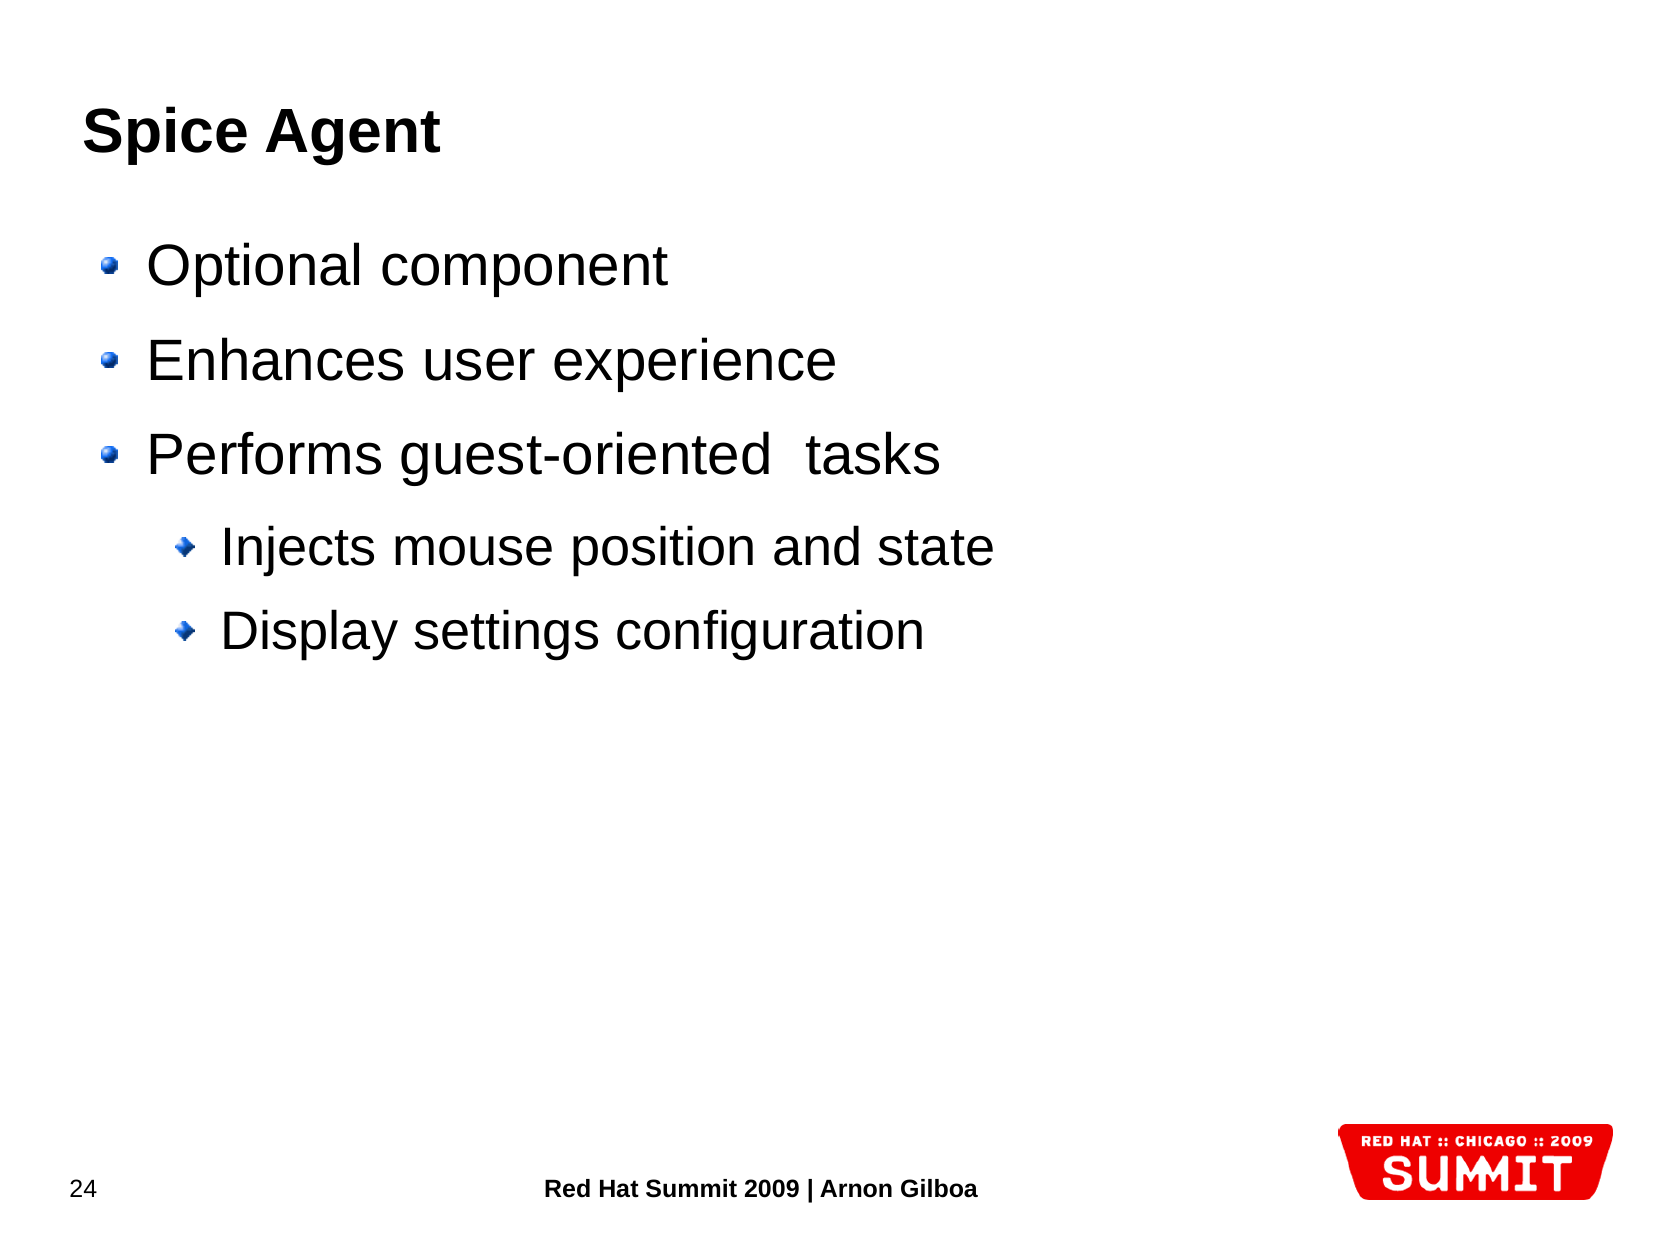

Spice Agent
# Optional component
Enhances user experience
Performs guest-oriented tasks
Injects mouse position and state
Display settings configuration